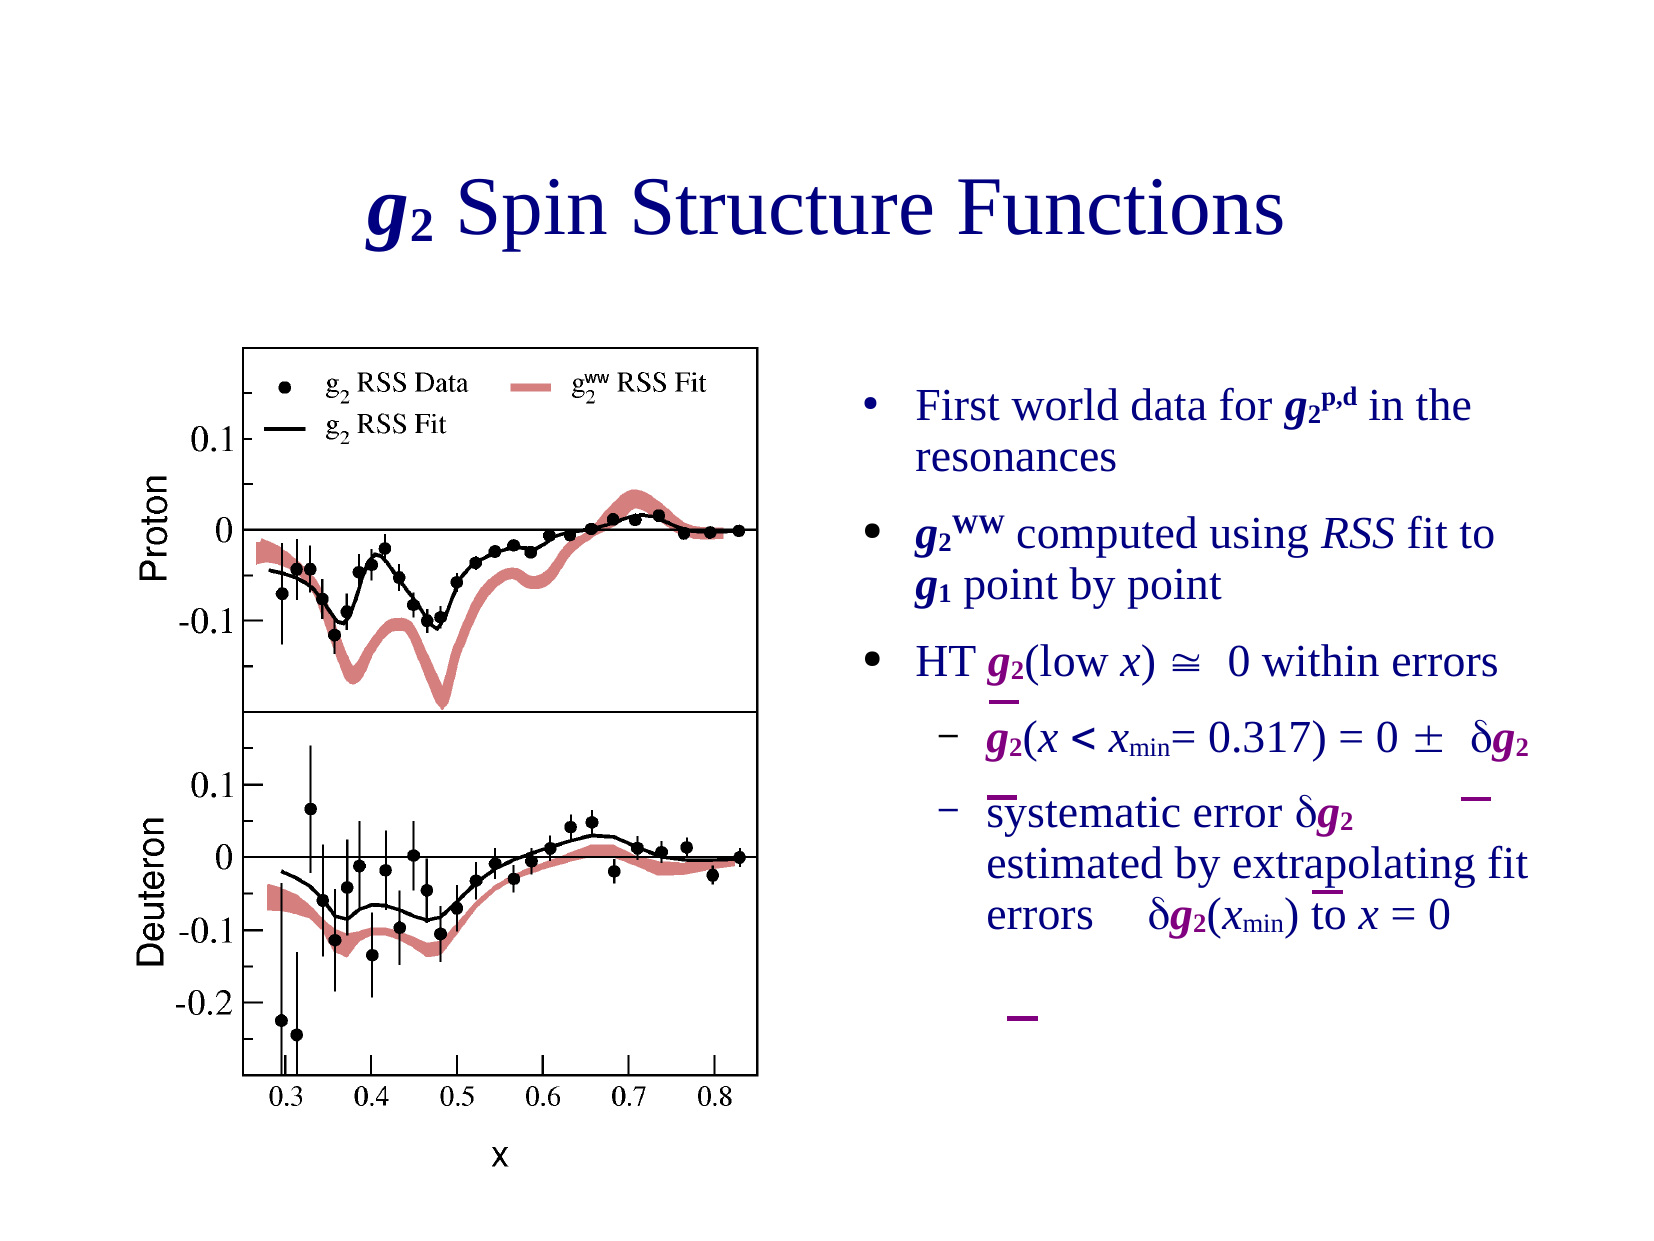

# g2 Spin Structure Functions
First world data for g2p,d in the resonances
g2WW computed using RSS fit to g1 point by point
HT g2(low x)  0 within errors
g2(x < xmin= 0.317) = 0  g2
systematic error g2 estimated by extrapolating fit errors	 g2(xmin) to x = 0